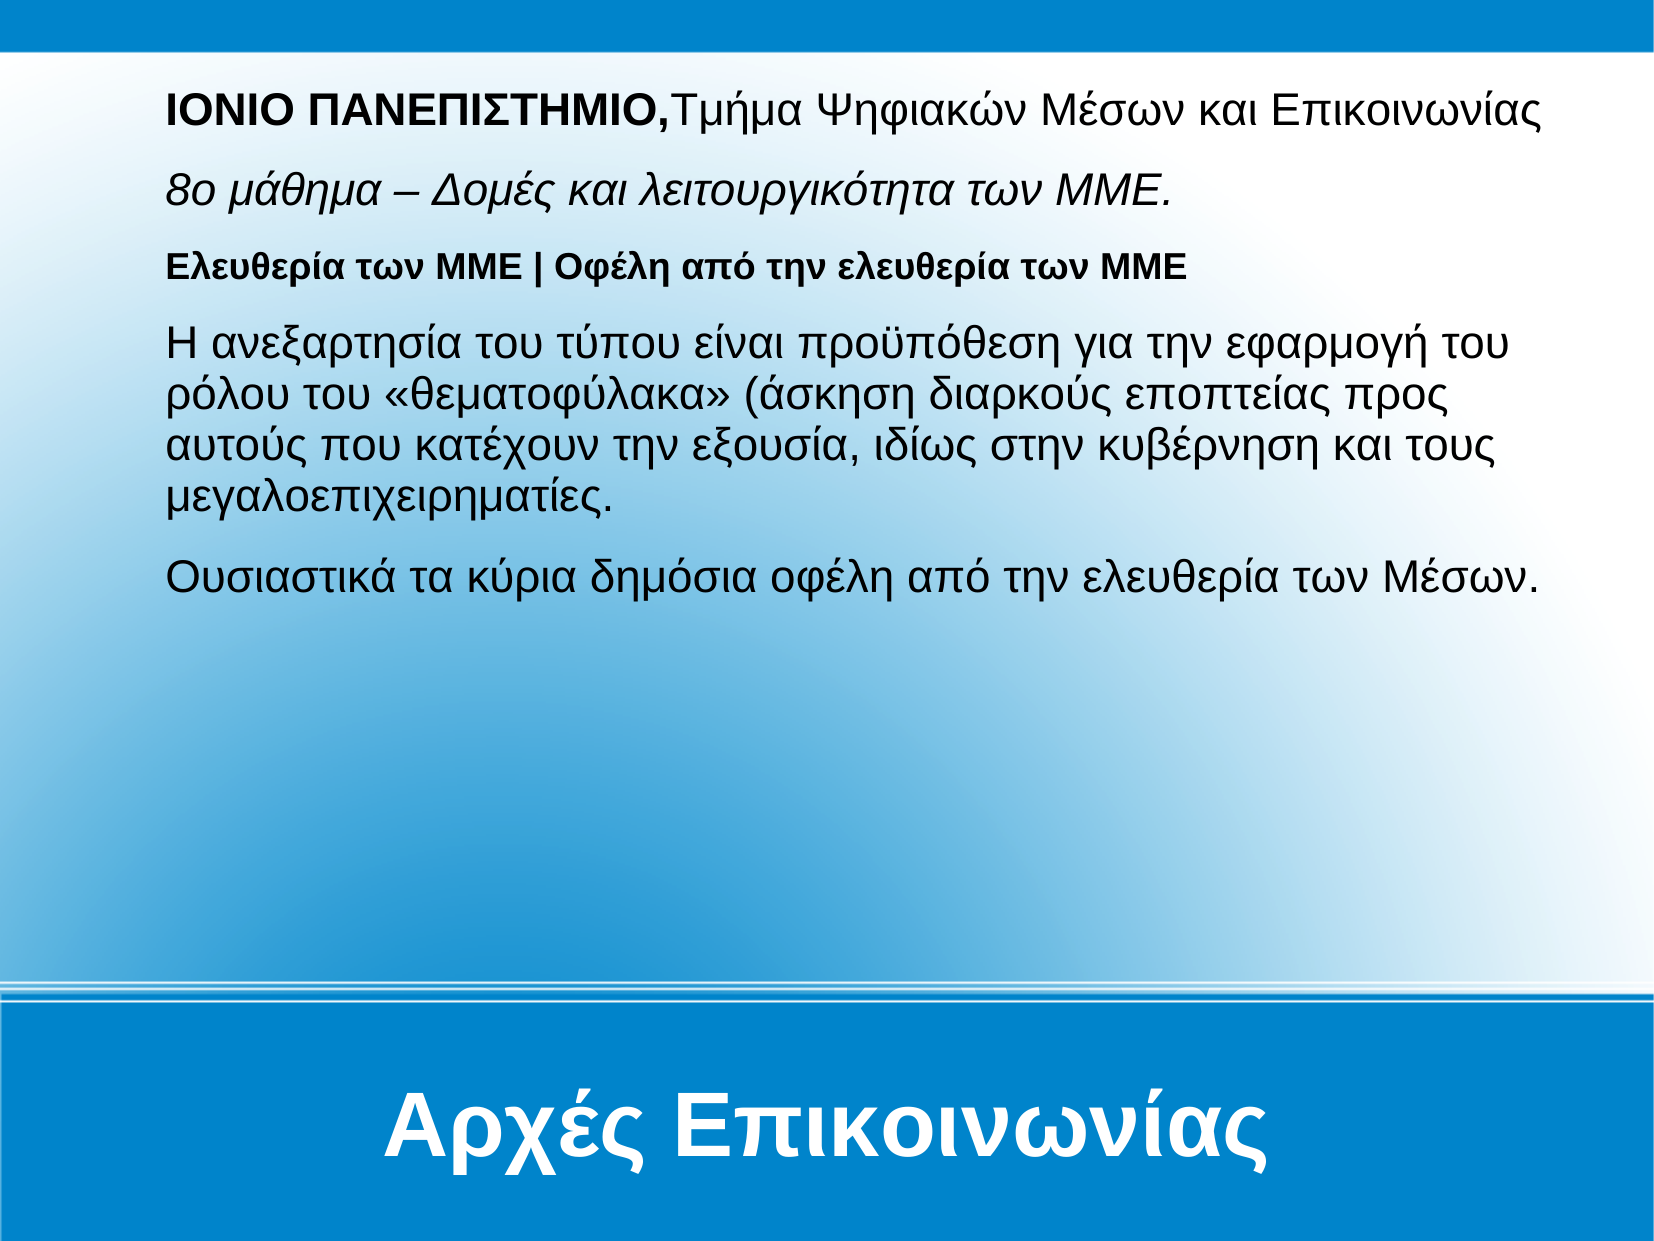

ΙΟΝΙΟ ΠΑΝΕΠΙΣΤΗΜΙΟ,Τμήμα Ψηφιακών Μέσων και Επικοινωνίας
8ο μάθημα – Δομές και λειτουργικότητα των ΜΜΕ.
Ελευθερία των ΜΜΕ | Οφέλη από την ελευθερία των ΜΜΕ
Η ανεξαρτησία του τύπου είναι προϋπόθεση για την εφαρμογή του ρόλου του «θεματοφύλακα» (άσκηση διαρκούς εποπτείας προς αυτούς που κατέχουν την εξουσία, ιδίως στην κυβέρνηση και τους μεγαλοεπιχειρηματίες.
Ουσιαστικά τα κύρια δημόσια οφέλη από την ελευθερία των Μέσων.
# Αρχές Επικοινωνίας